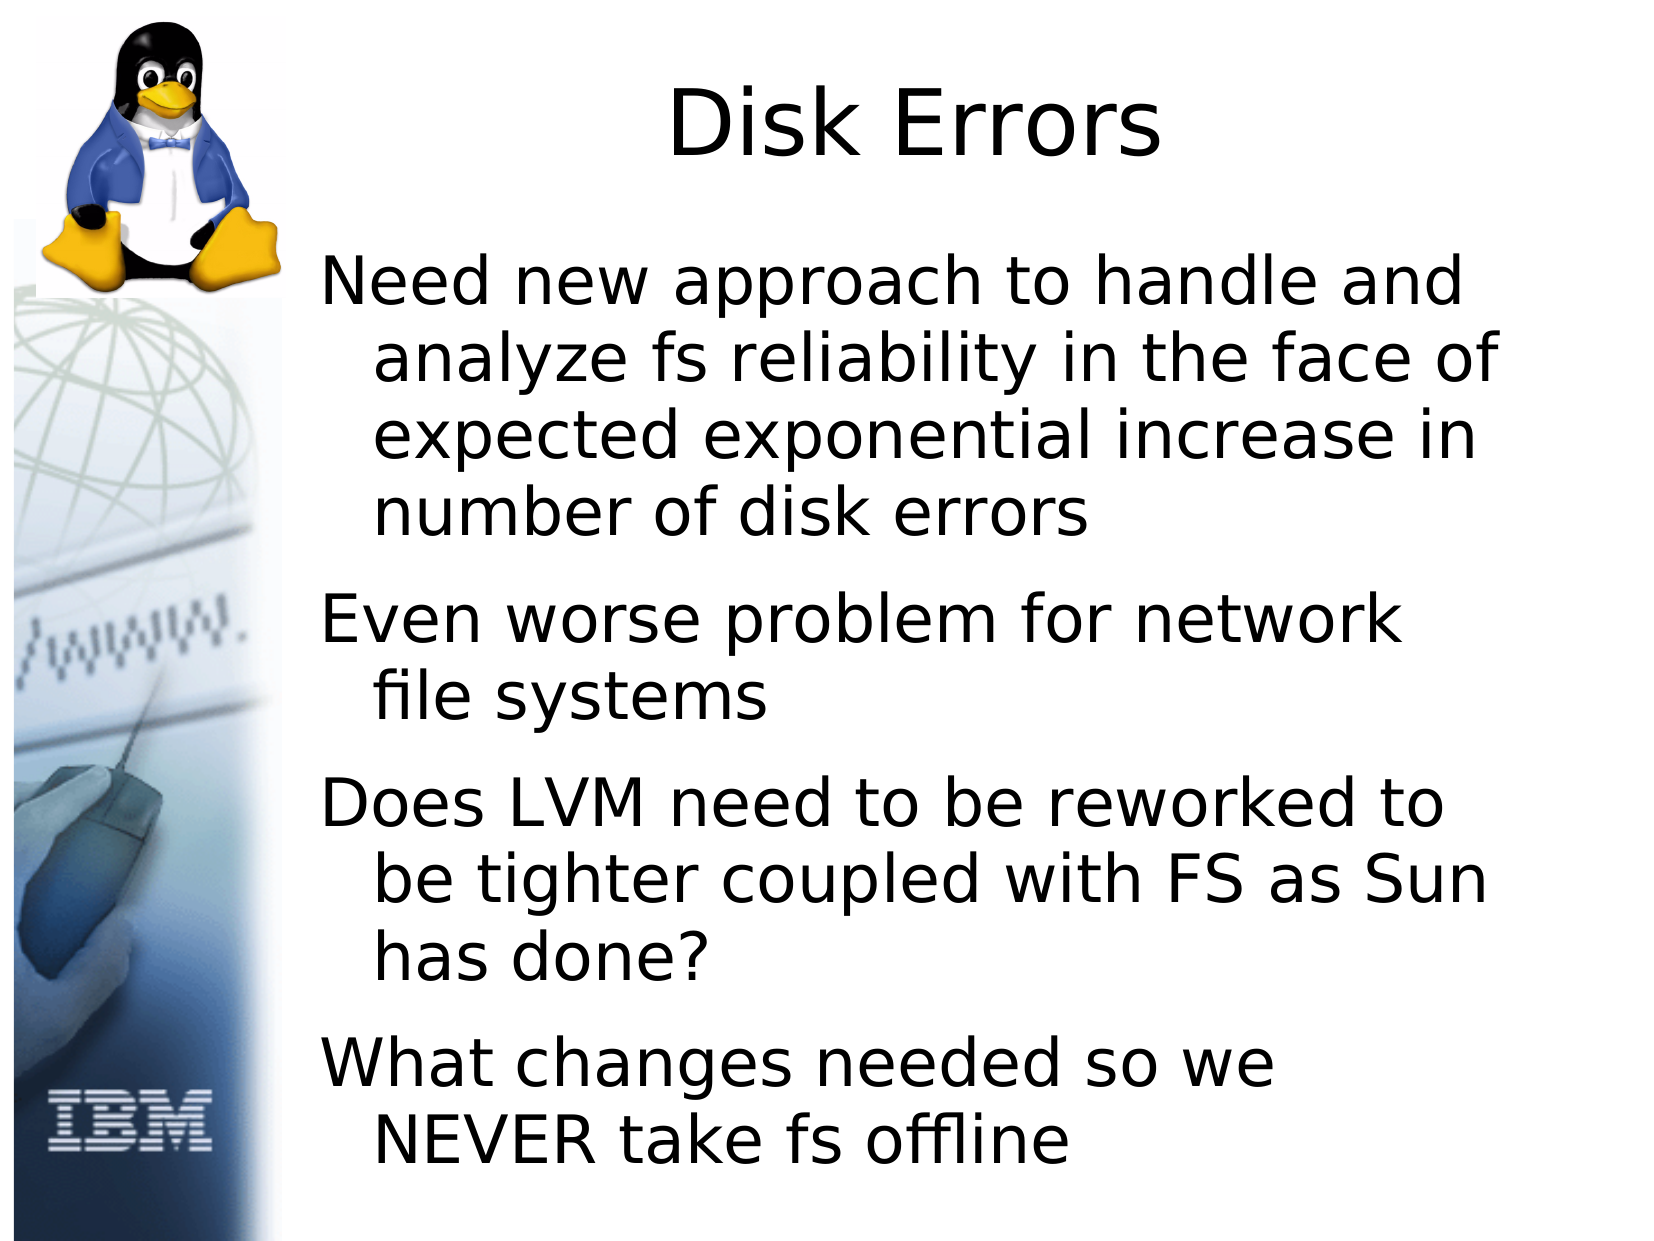

# Disk Errors
Need new approach to handle and analyze fs reliability in the face of expected exponential increase in number of disk errors
Even worse problem for network file systems
Does LVM need to be reworked to be tighter coupled with FS as Sun has done?
What changes needed so we NEVER take fs offline